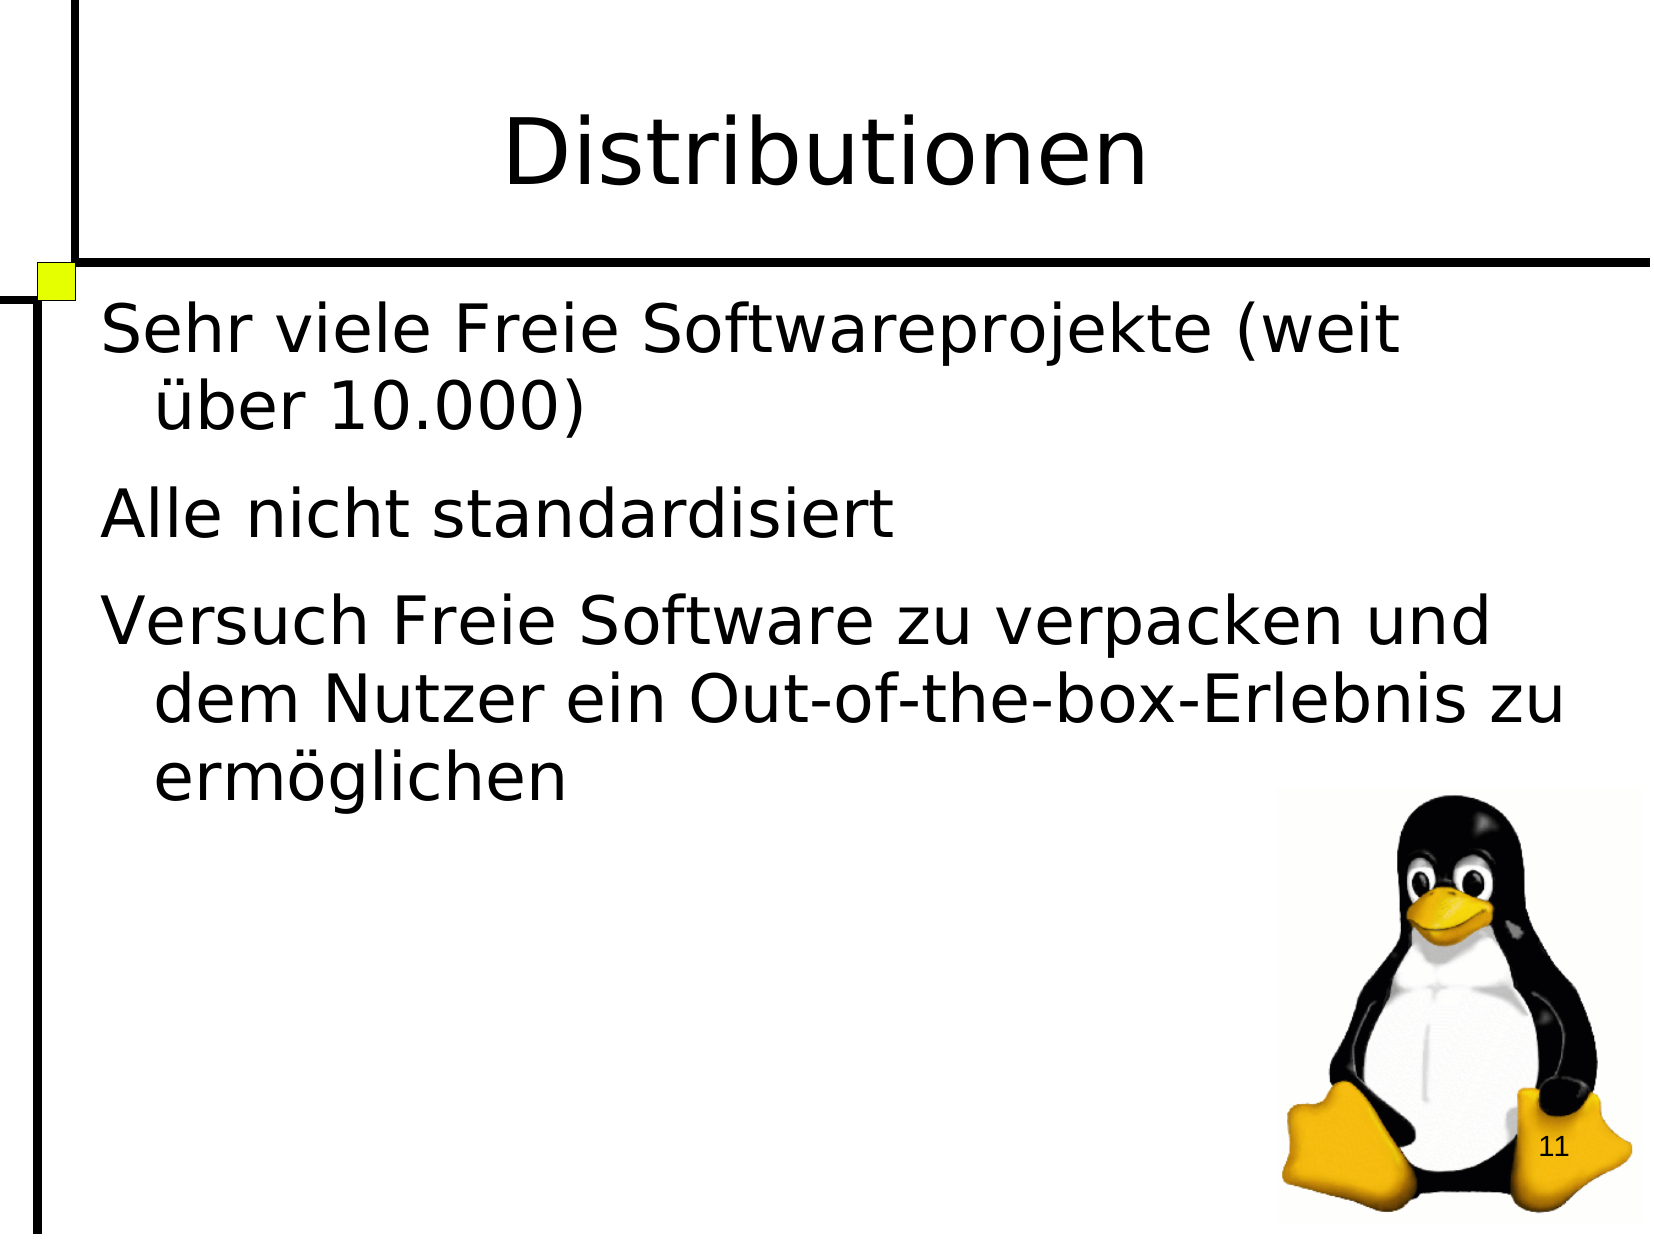

# Distributionen
Sehr viele Freie Softwareprojekte (weit über 10.000)
Alle nicht standardisiert
Versuch Freie Software zu verpacken und dem Nutzer ein Out-of-the-box-Erlebnis zu ermöglichen
11